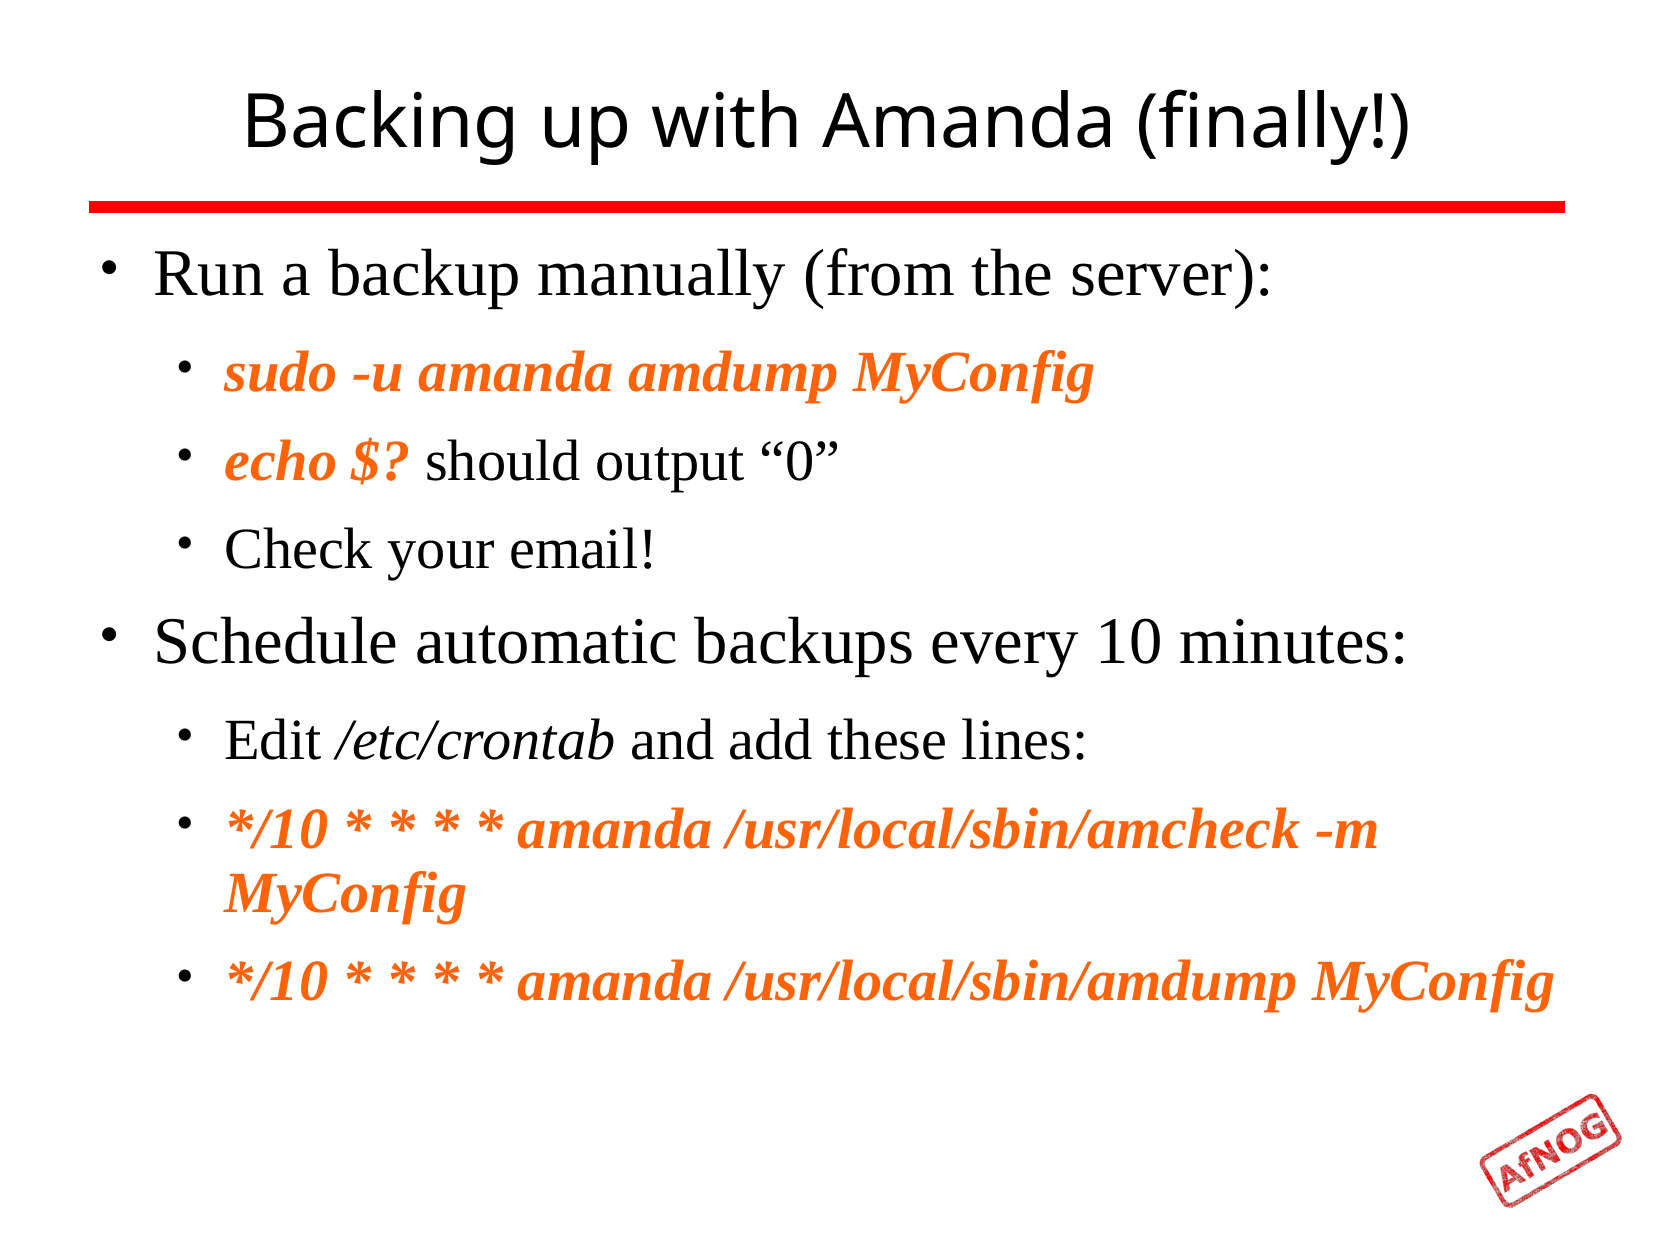

# Backing up with Amanda (finally!)
Run a backup manually (from the server):
sudo -u amanda amdump MyConfig
echo $? should output “0”
Check your email!
Schedule automatic backups every 10 minutes:
Edit /etc/crontab and add these lines:
*/10 * * * * amanda /usr/local/sbin/amcheck -m MyConfig
*/10 * * * * amanda /usr/local/sbin/amdump MyConfig